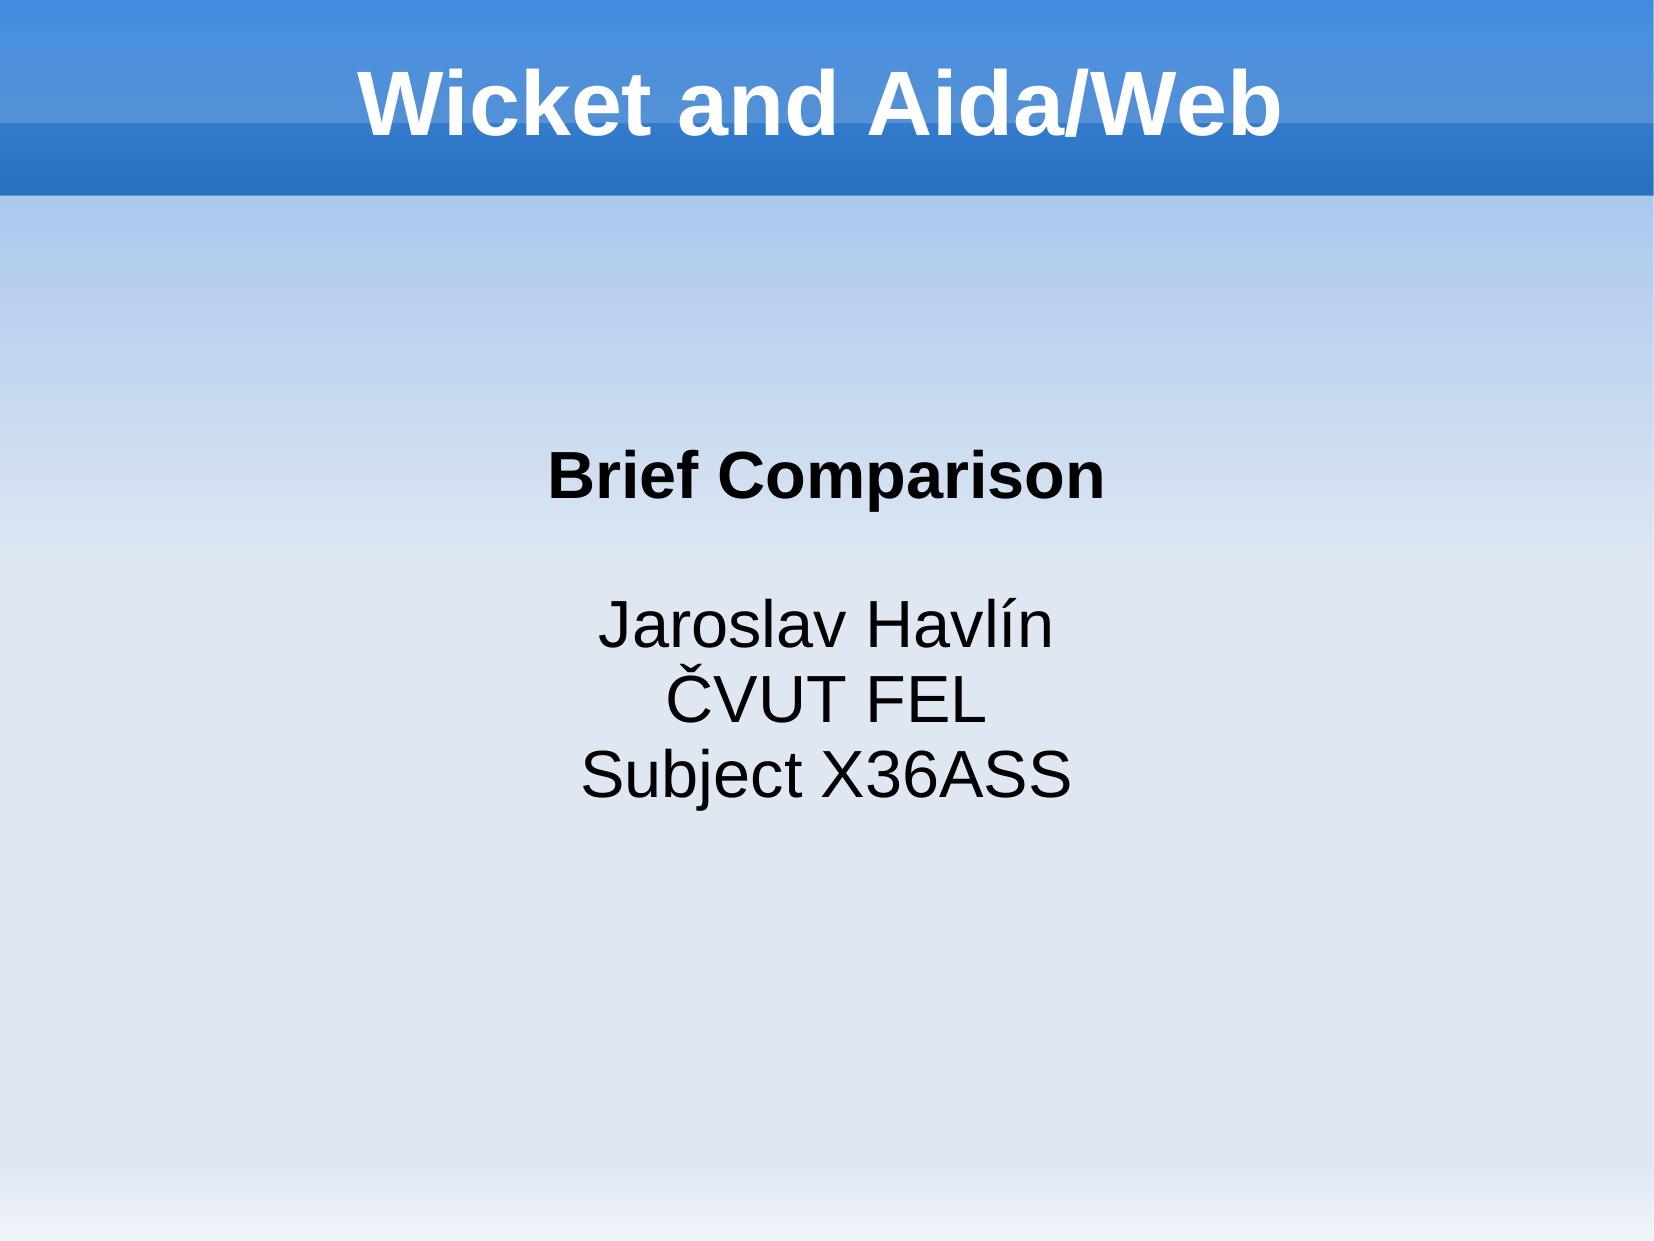

# Wicket and Aida/Web
Brief Comparison
Jaroslav Havlín
ČVUT FEL
Subject X36ASS